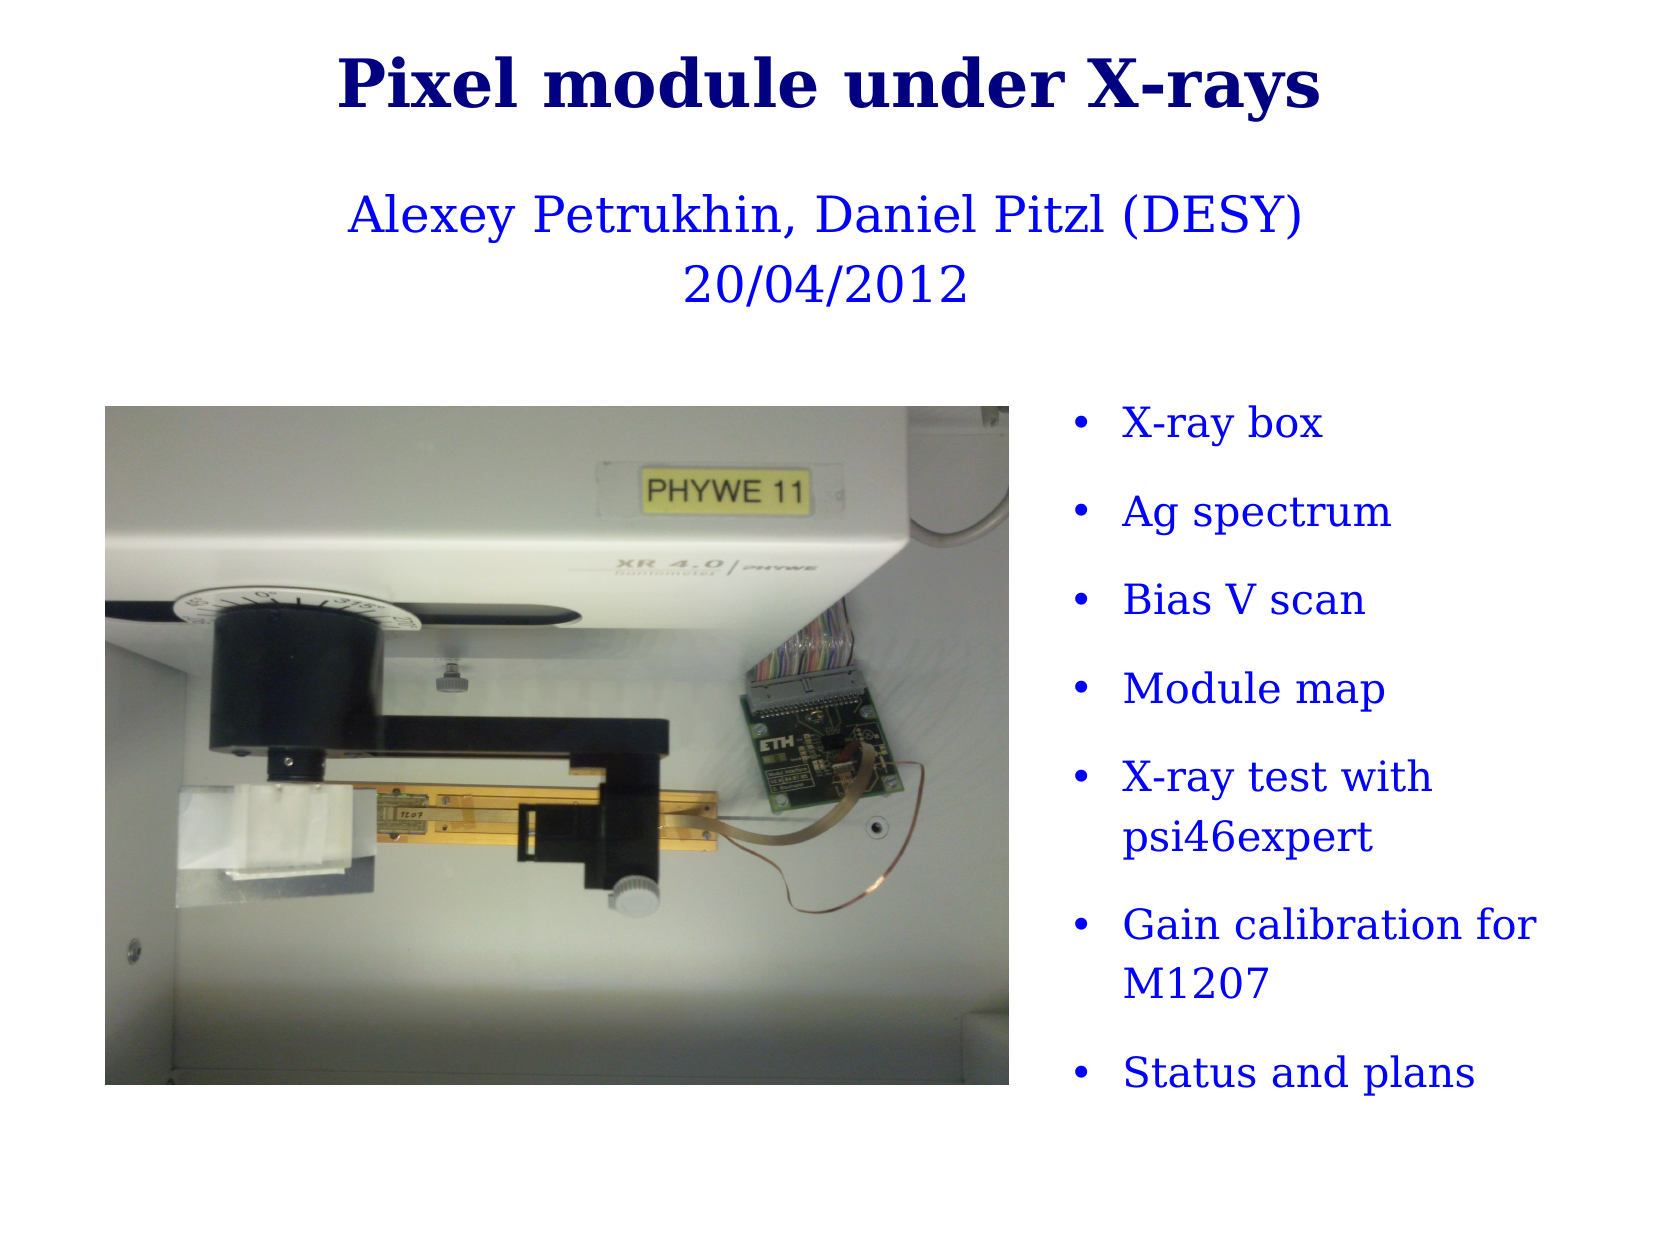

# Pixel module under X-rays
Alexey Petrukhin, Daniel Pitzl (DESY)
20/04/2012
X-ray box
Ag spectrum
Bias V scan
Module map
X-ray test with psi46expert
Gain calibration for M1207
Status and plans